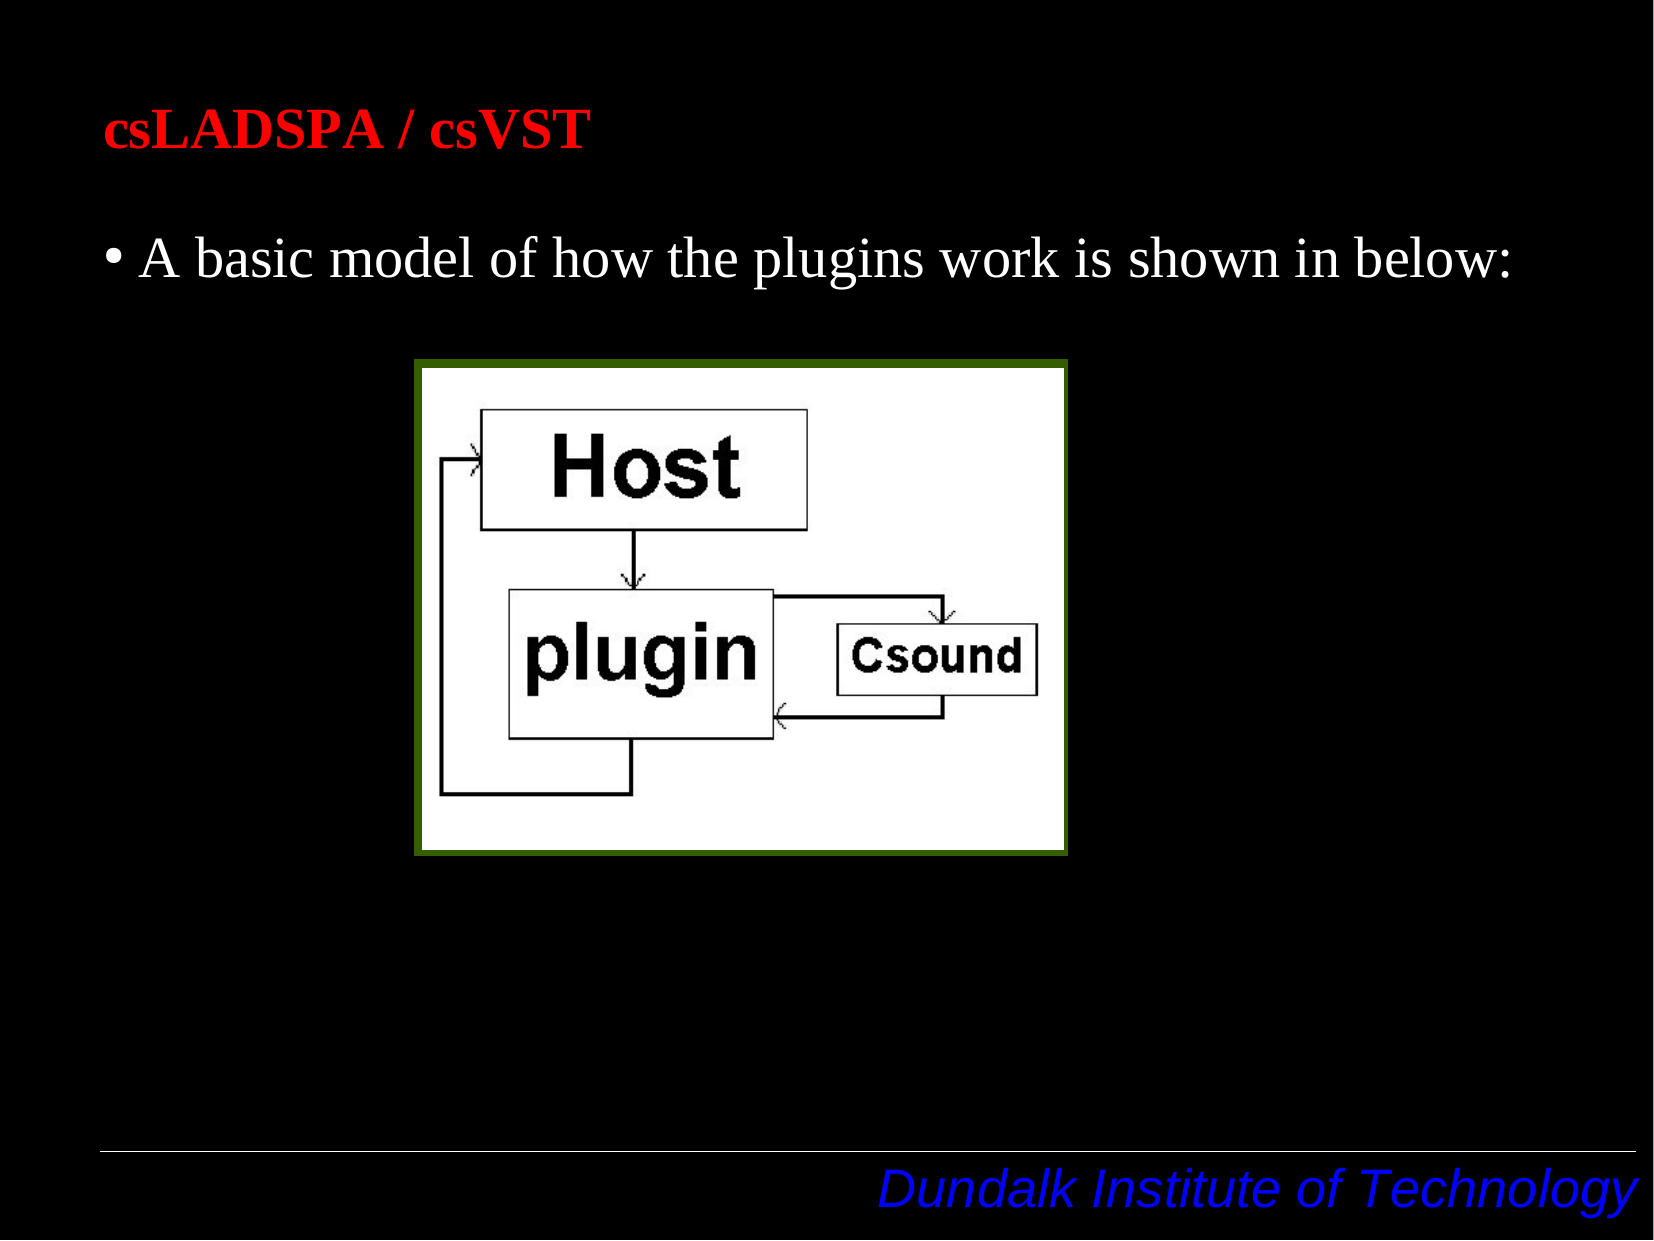

csLADSPA / csVST
 A basic model of how the plugins work is shown in below:
Dundalk Institute of Technology